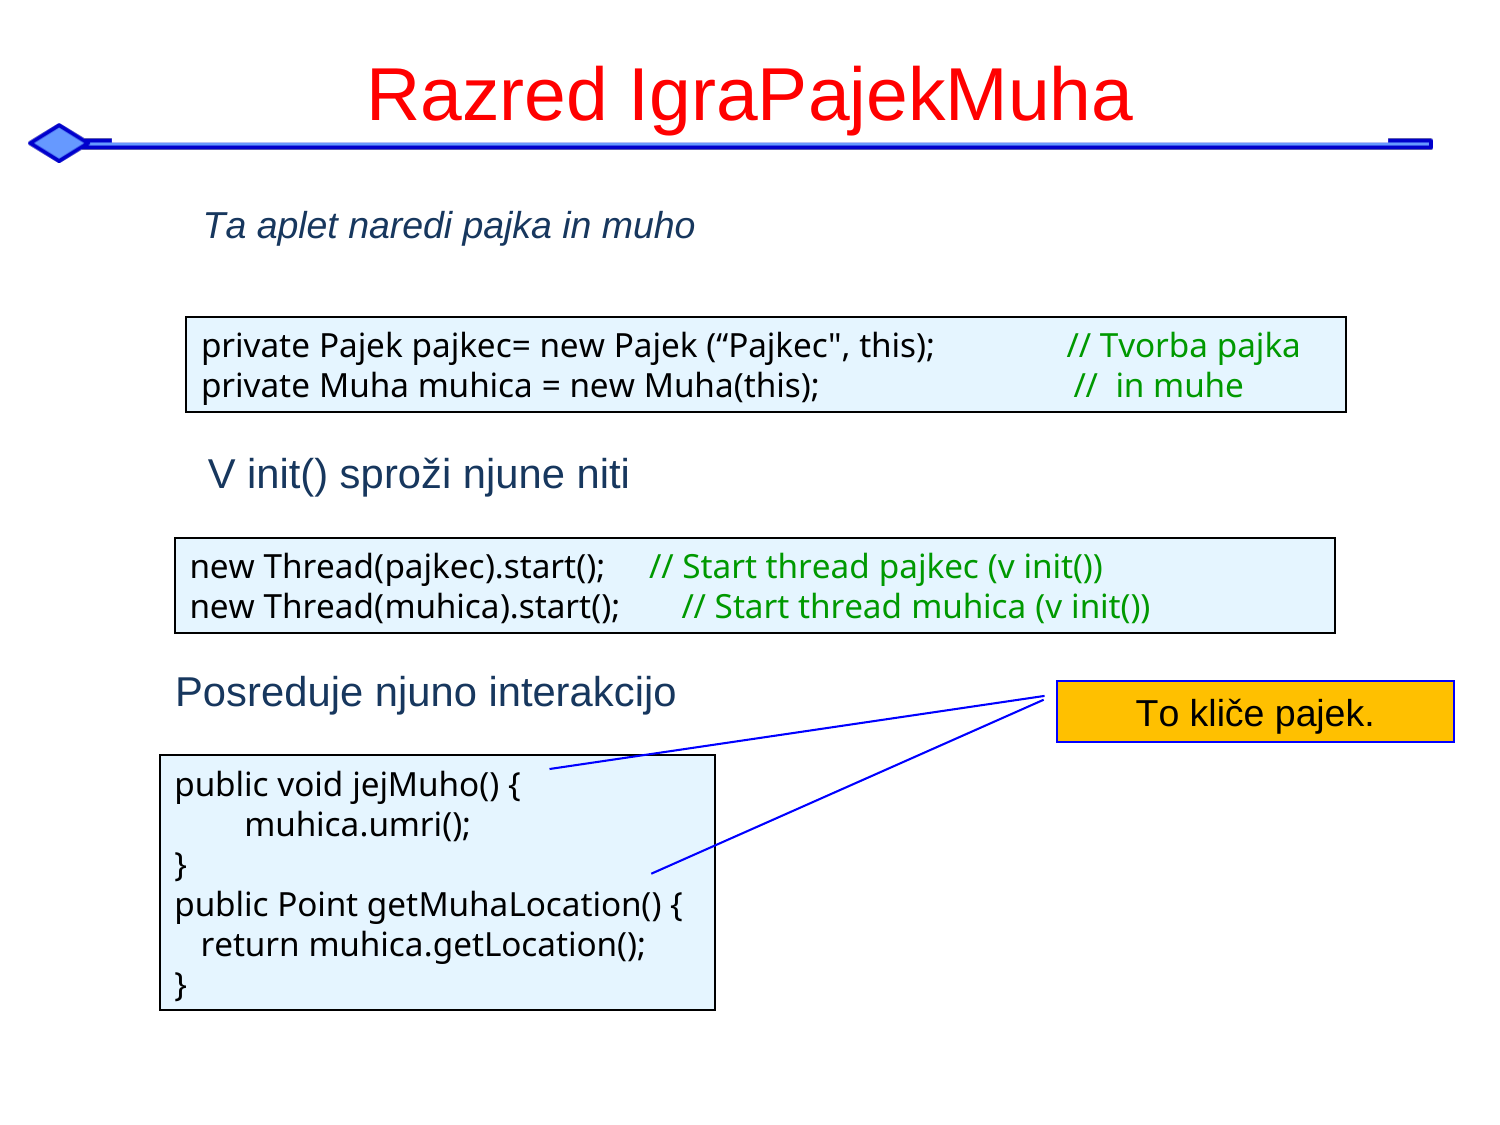

# Razred IgraPajekMuha
Ta aplet naredi pajka in muho
private Pajek pajkec= new Pajek (“Pajkec", this); // Tvorba pajka
private Muha muhica = new Muha(this); // in muhe
V init() sproži njune niti
new Thread(pajkec).start(); // Start thread pajkec (v init())
new Thread(muhica).start(); // Start thread muhica (v init())
Posreduje njuno interakcijo
To kliče pajek.
public void jejMuho() {
 muhica.umri();
}
public Point getMuhaLocation() {
 return muhica.getLocation();
}